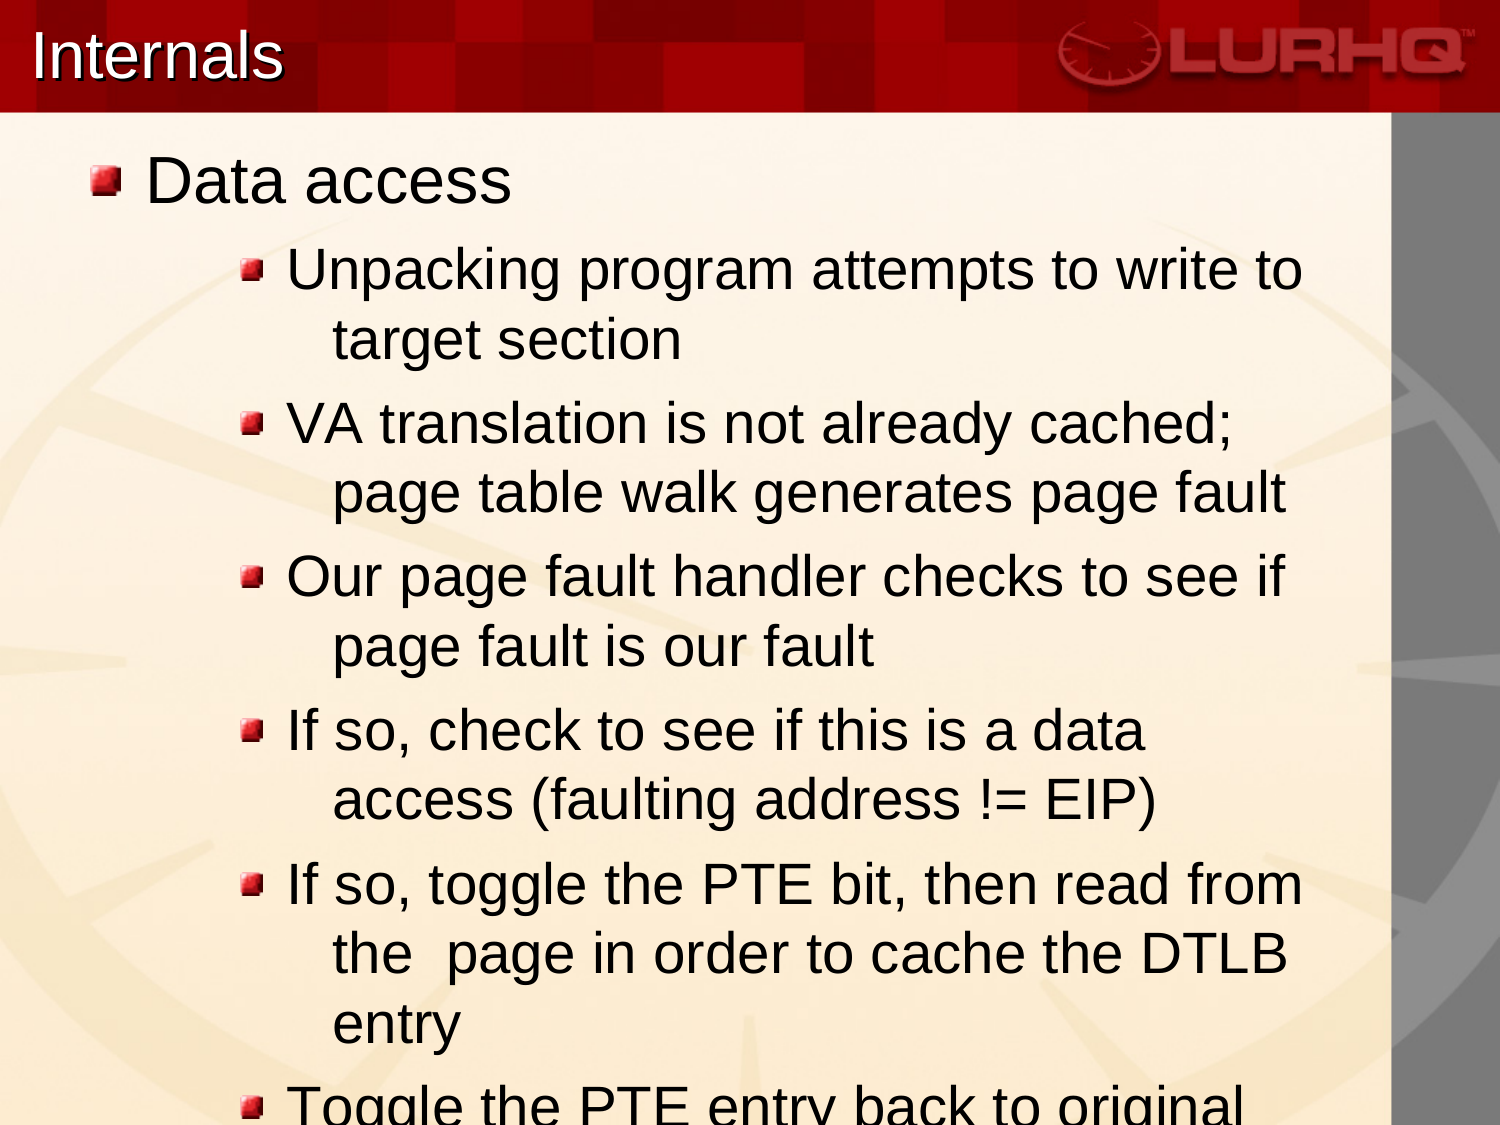

# Internals
Data access
Unpacking program attempts to write to target section
VA translation is not already cached; page table walk generates page fault
Our page fault handler checks to see if page fault is our fault
If so, check to see if this is a data access (faulting address != EIP)
If so, toggle the PTE bit, then read from the page in order to cache the DTLB entry
Toggle the PTE entry back to original state